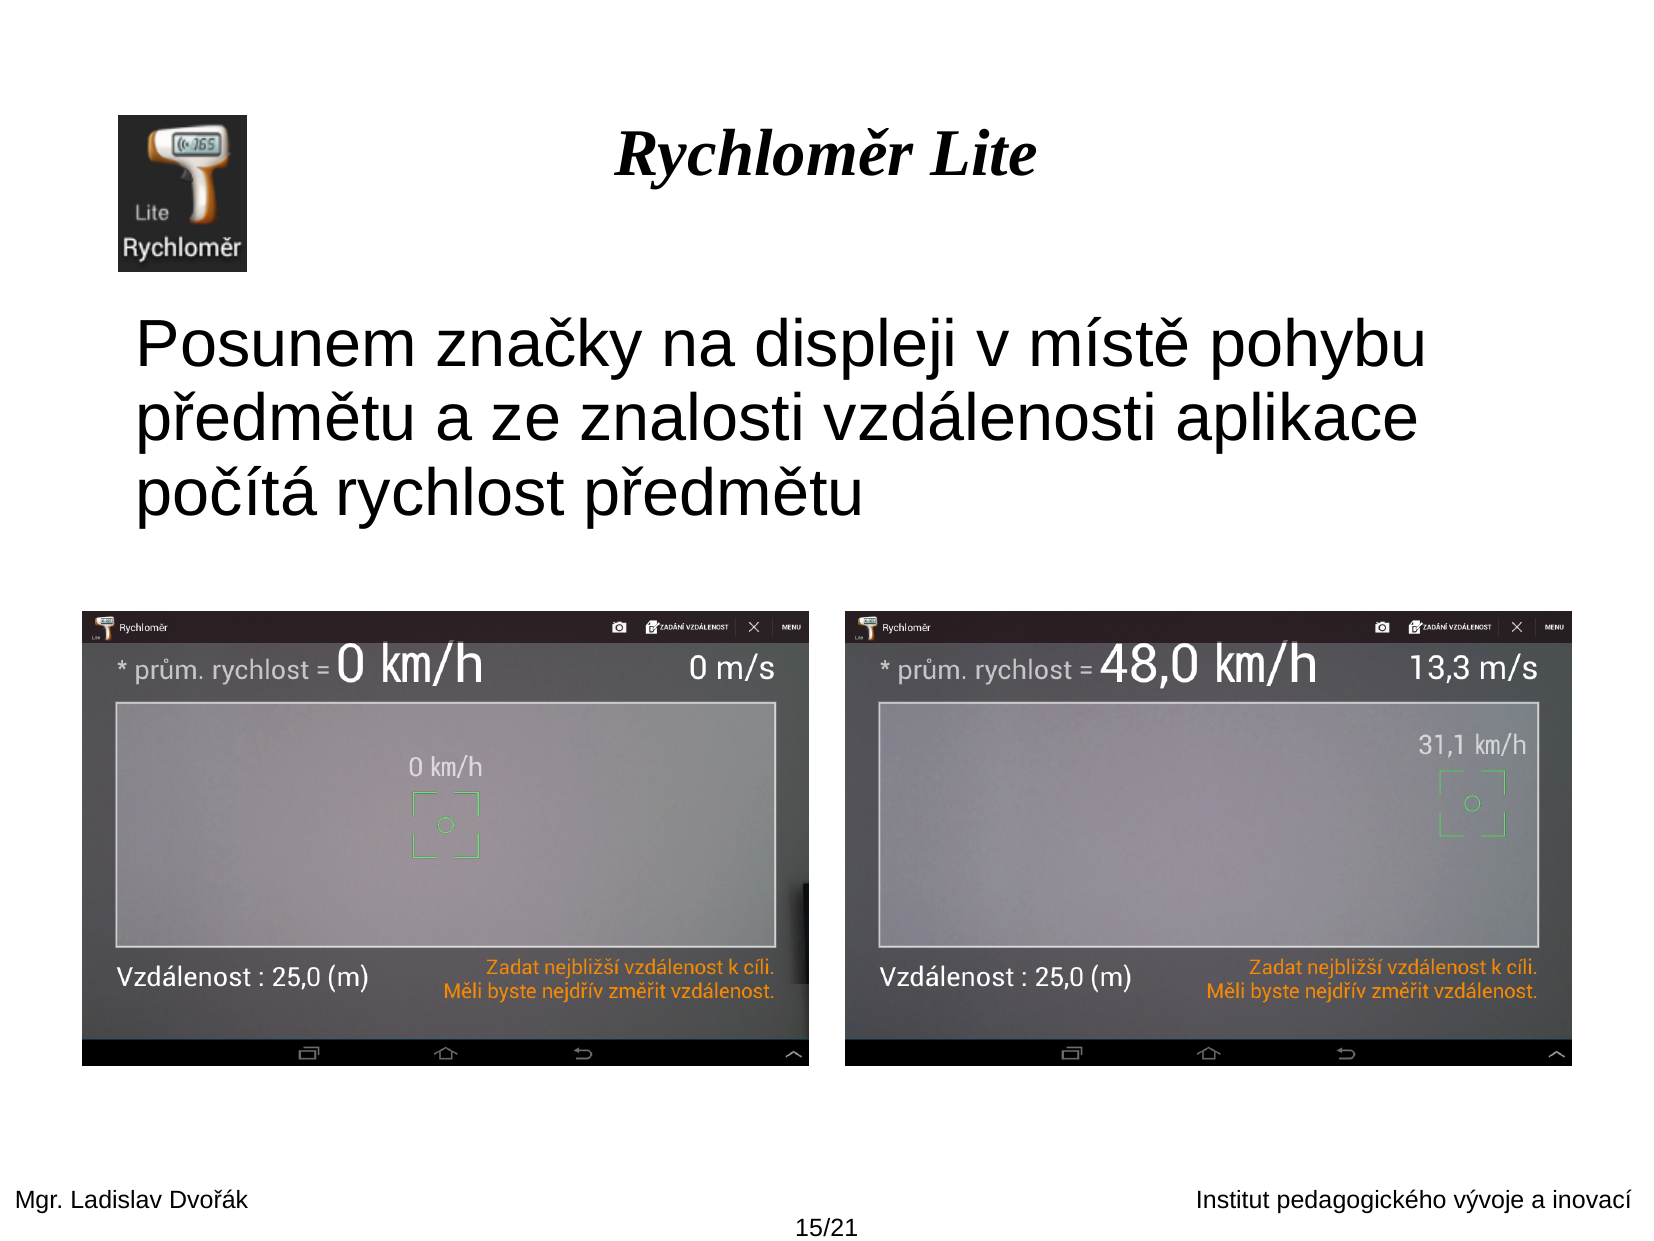

# Rychloměr Lite
Posunem značky na displeji v místě pohybu předmětu a ze znalosti vzdálenosti aplikace počítá rychlost předmětu
Mgr. Ladislav Dvořák													Institut pedagogického vývoje a inovací